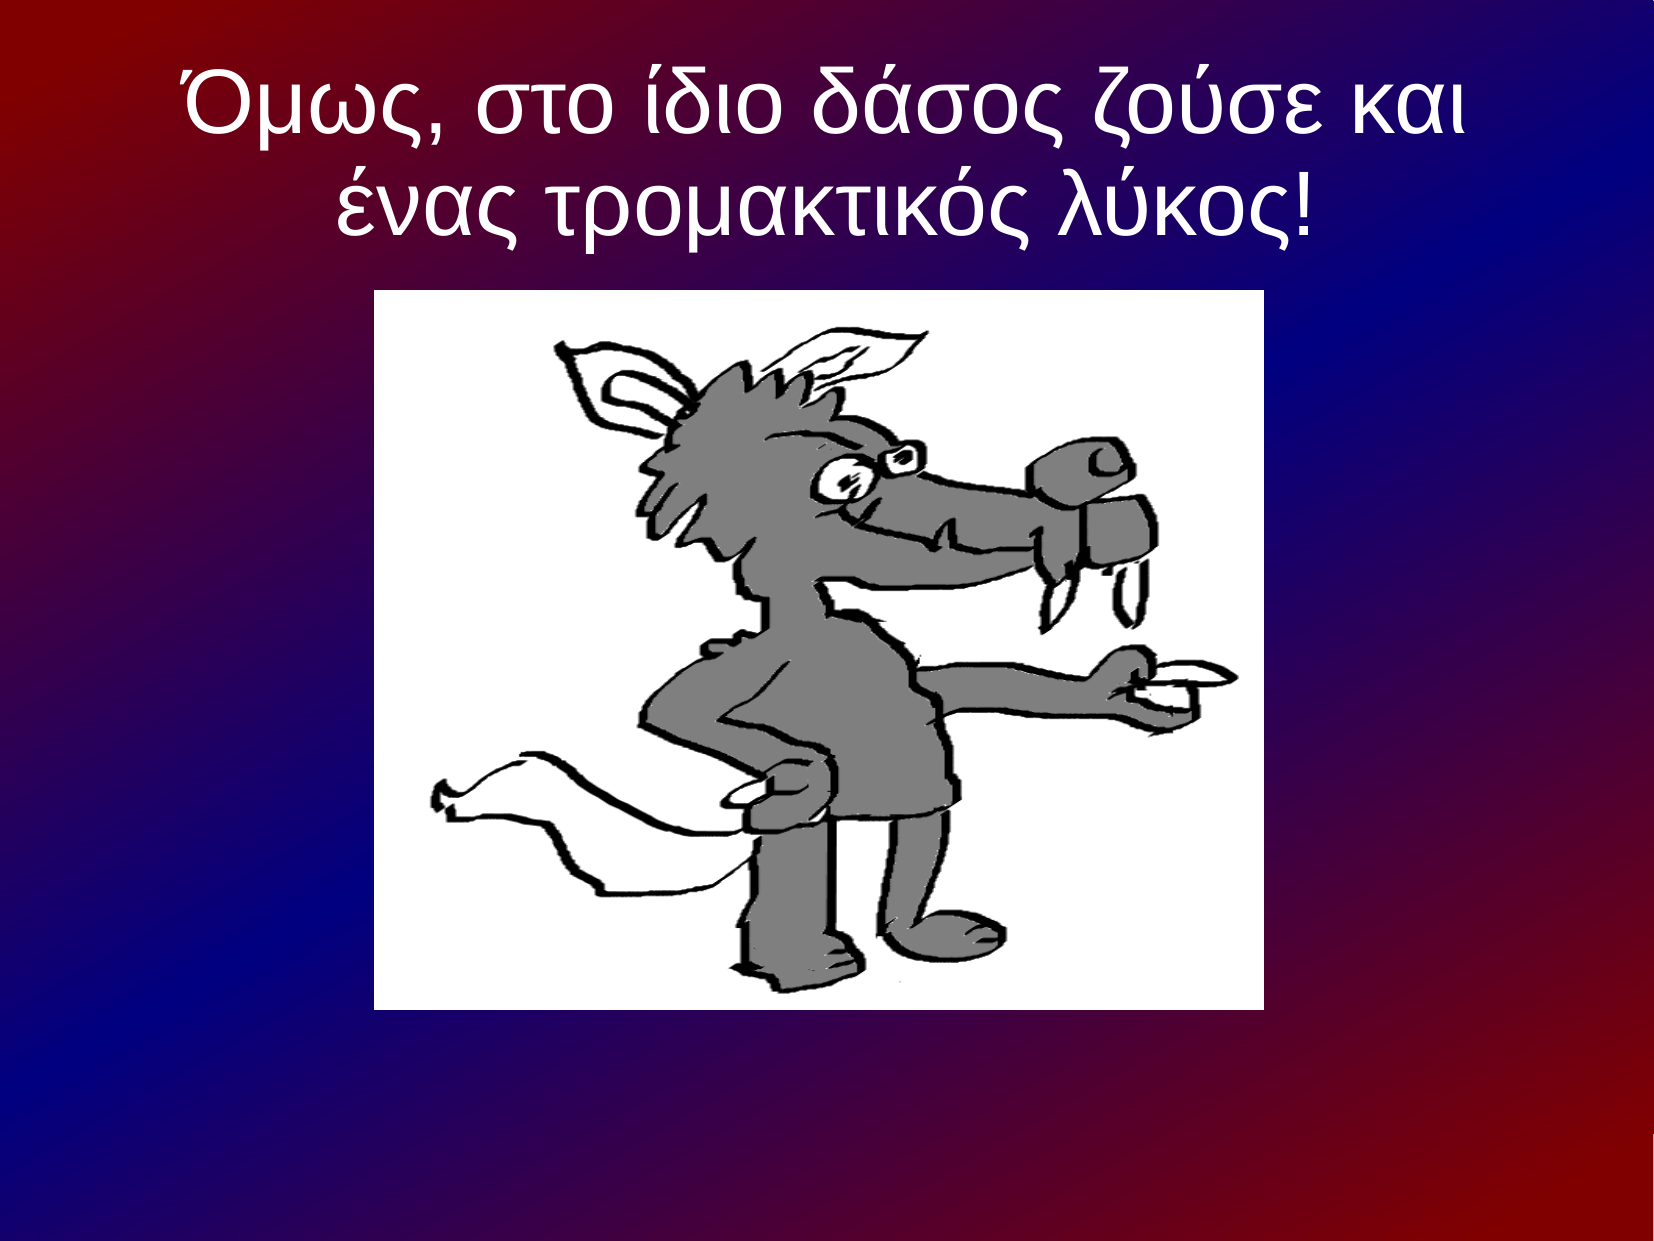

# Όμως, στο ίδιο δάσος ζούσε και ένας τρομακτικός λύκος!